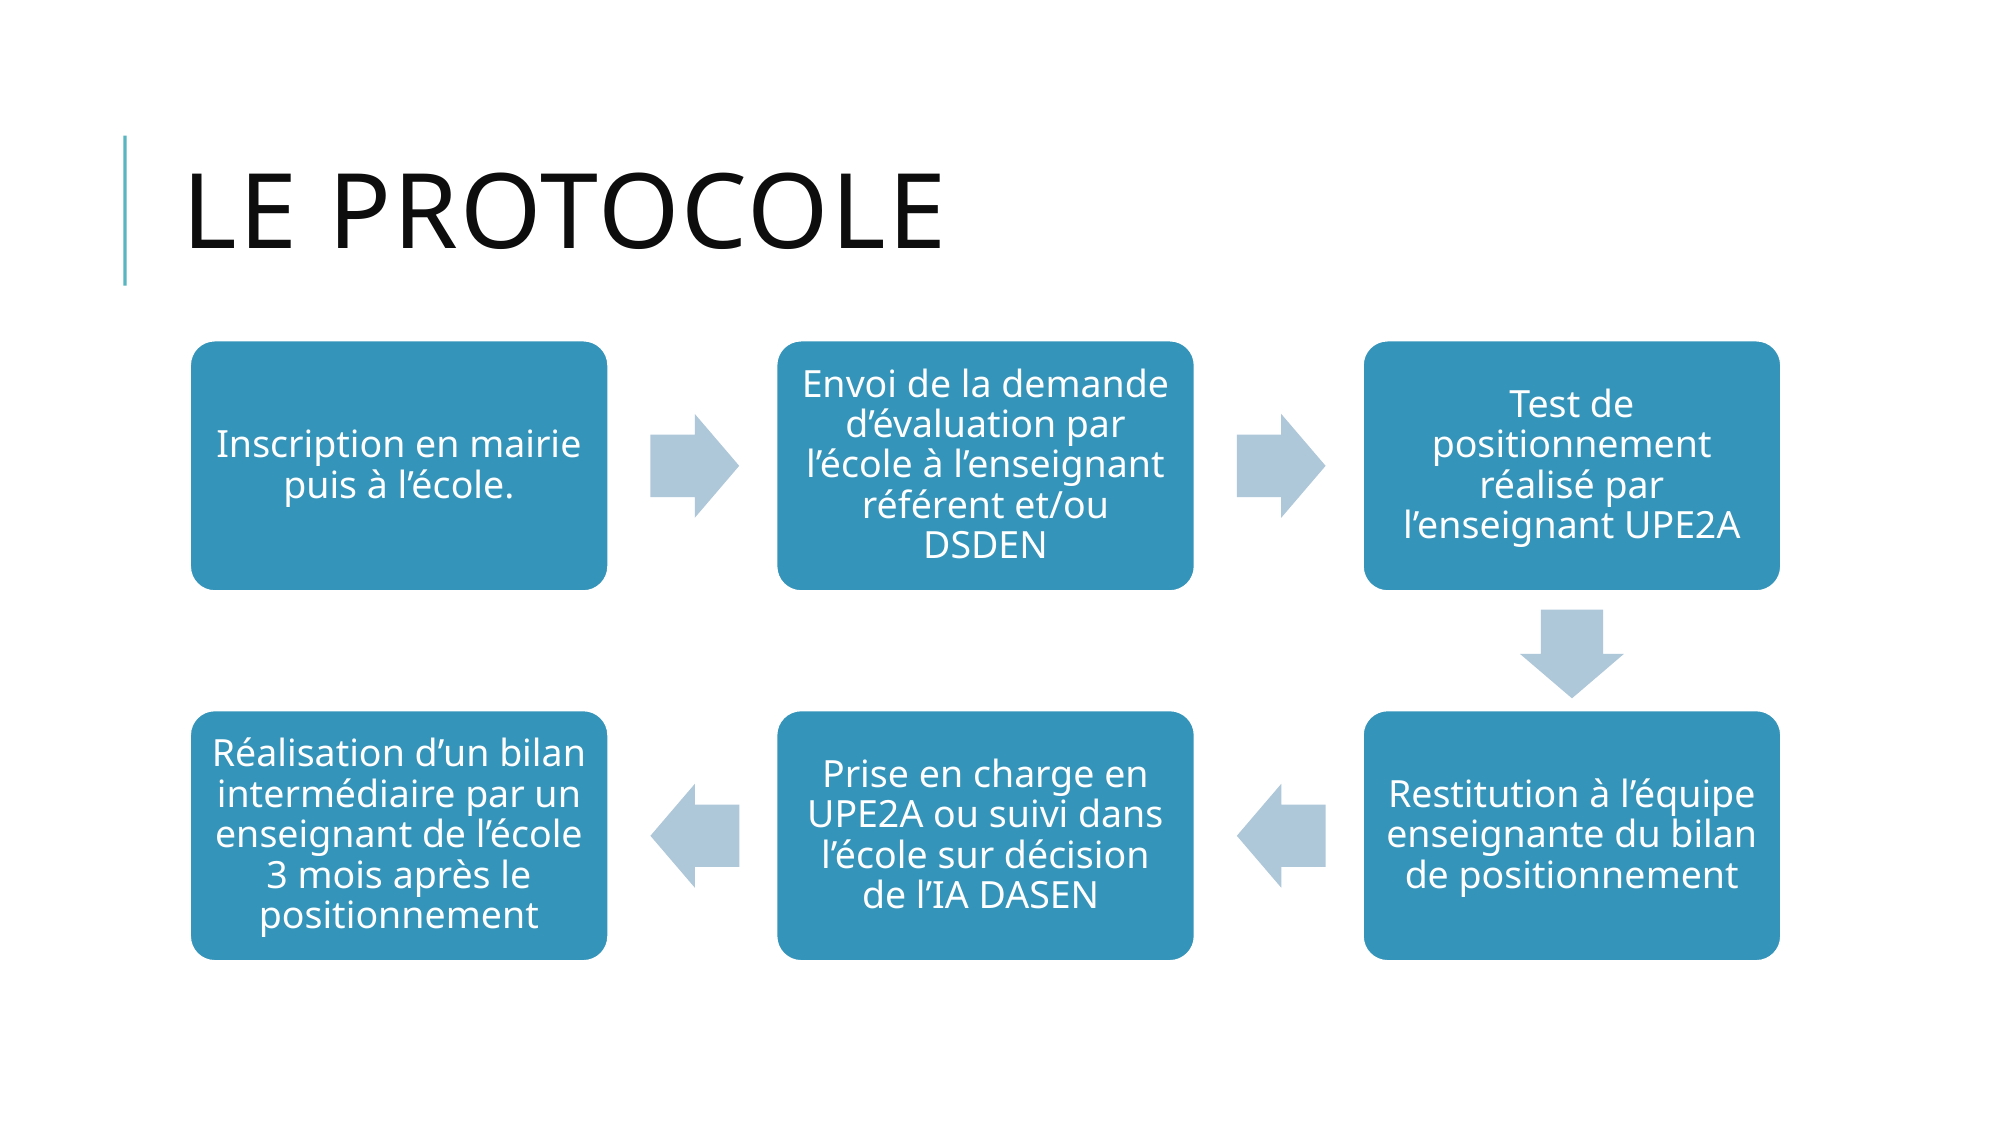

# Le protocole
Inscription en mairie puis à l’école.
Envoi de la demande d’évaluation par l’école à l’enseignant référent et/ou DSDEN
Test de positionnement réalisé par l’enseignant UPE2A
Réalisation d’un bilan intermédiaire par un enseignant de l’école 3 mois après le positionnement
Prise en charge en UPE2A ou suivi dans l’école sur décision de l’IA DASEN
Restitution à l’équipe enseignante du bilan de positionnement